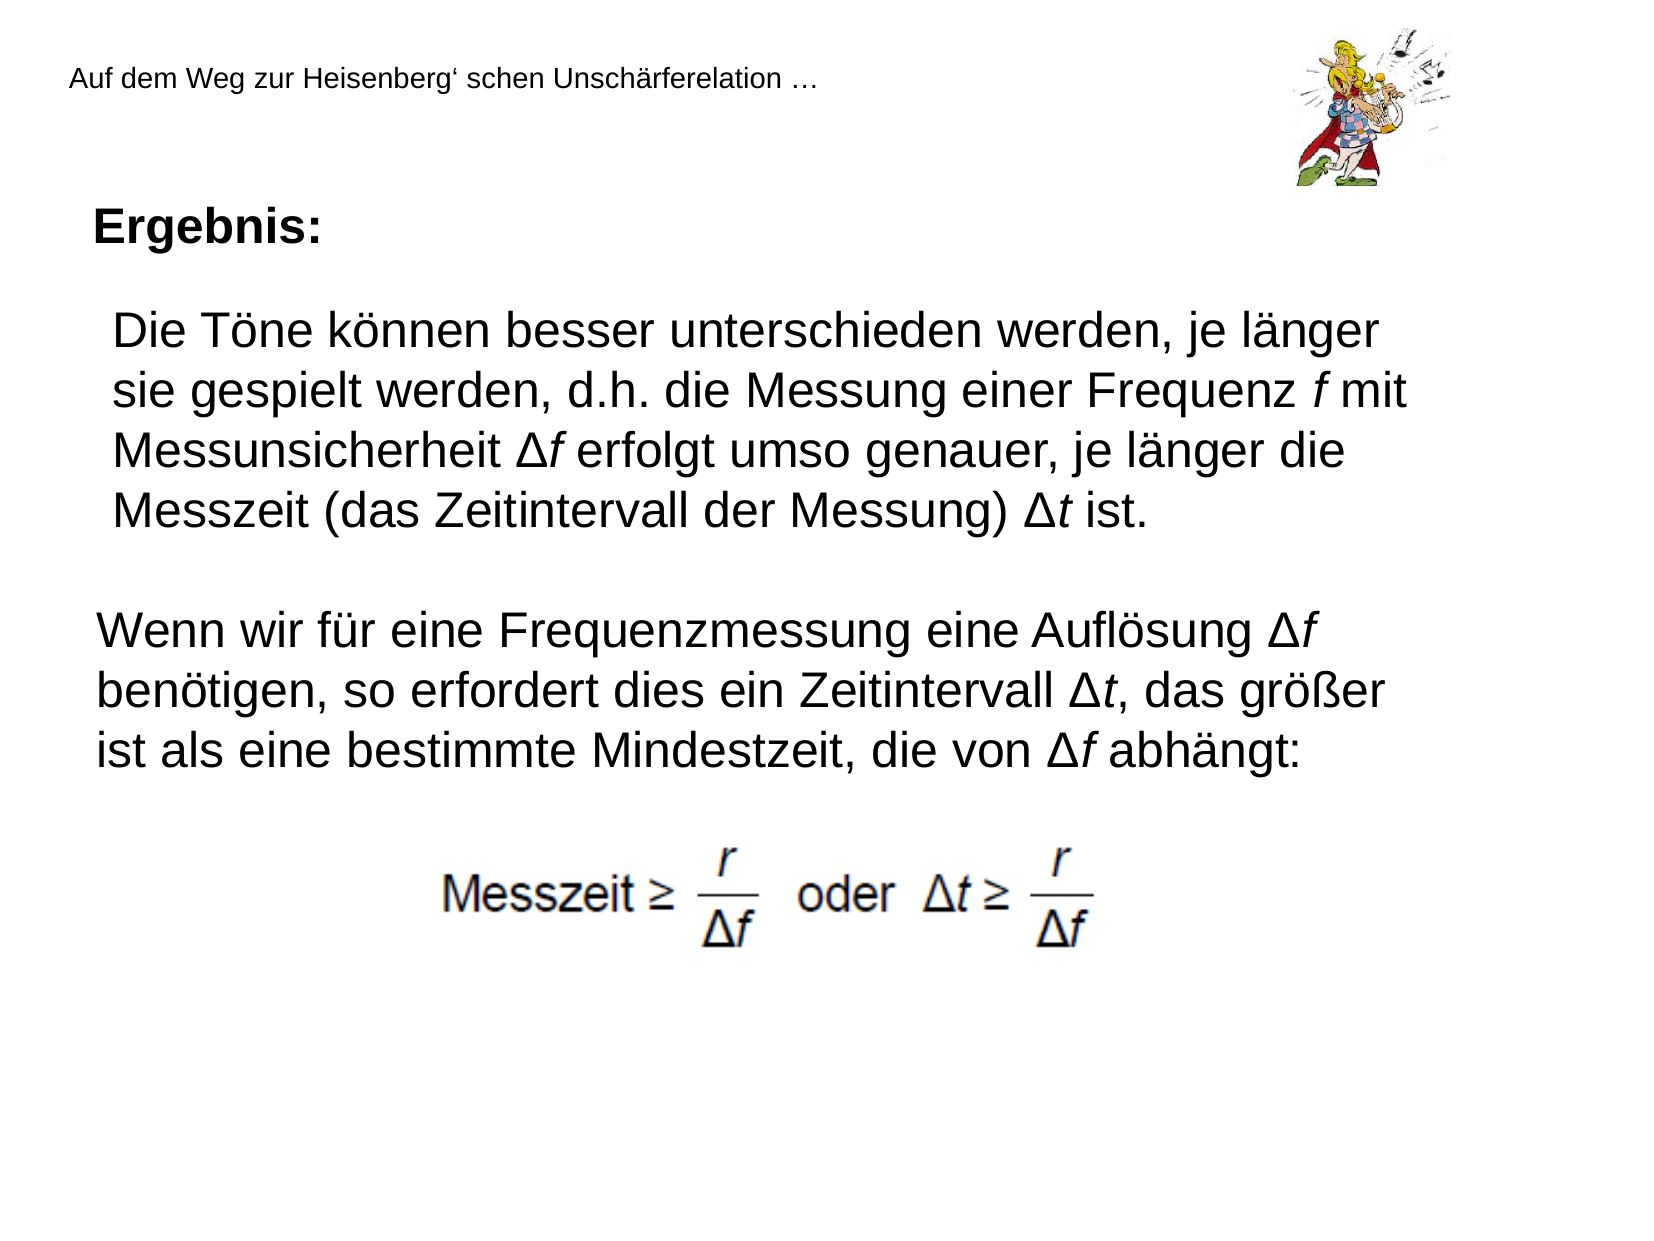

Auf dem Weg zur Heisenberg‘ schen Unschärferelation …
Ergebnis:
Die Töne können besser unterschieden werden, je länger
sie gespielt werden, d.h. die Messung einer Frequenz f mit
Messunsicherheit Δf erfolgt umso genauer, je länger die
Messzeit (das Zeitintervall der Messung) Δt ist.
Wenn wir für eine Frequenzmessung eine Auflösung Δf
benötigen, so erfordert dies ein Zeitintervall Δt, das größer
ist als eine bestimmte Mindestzeit, die von Δf abhängt: